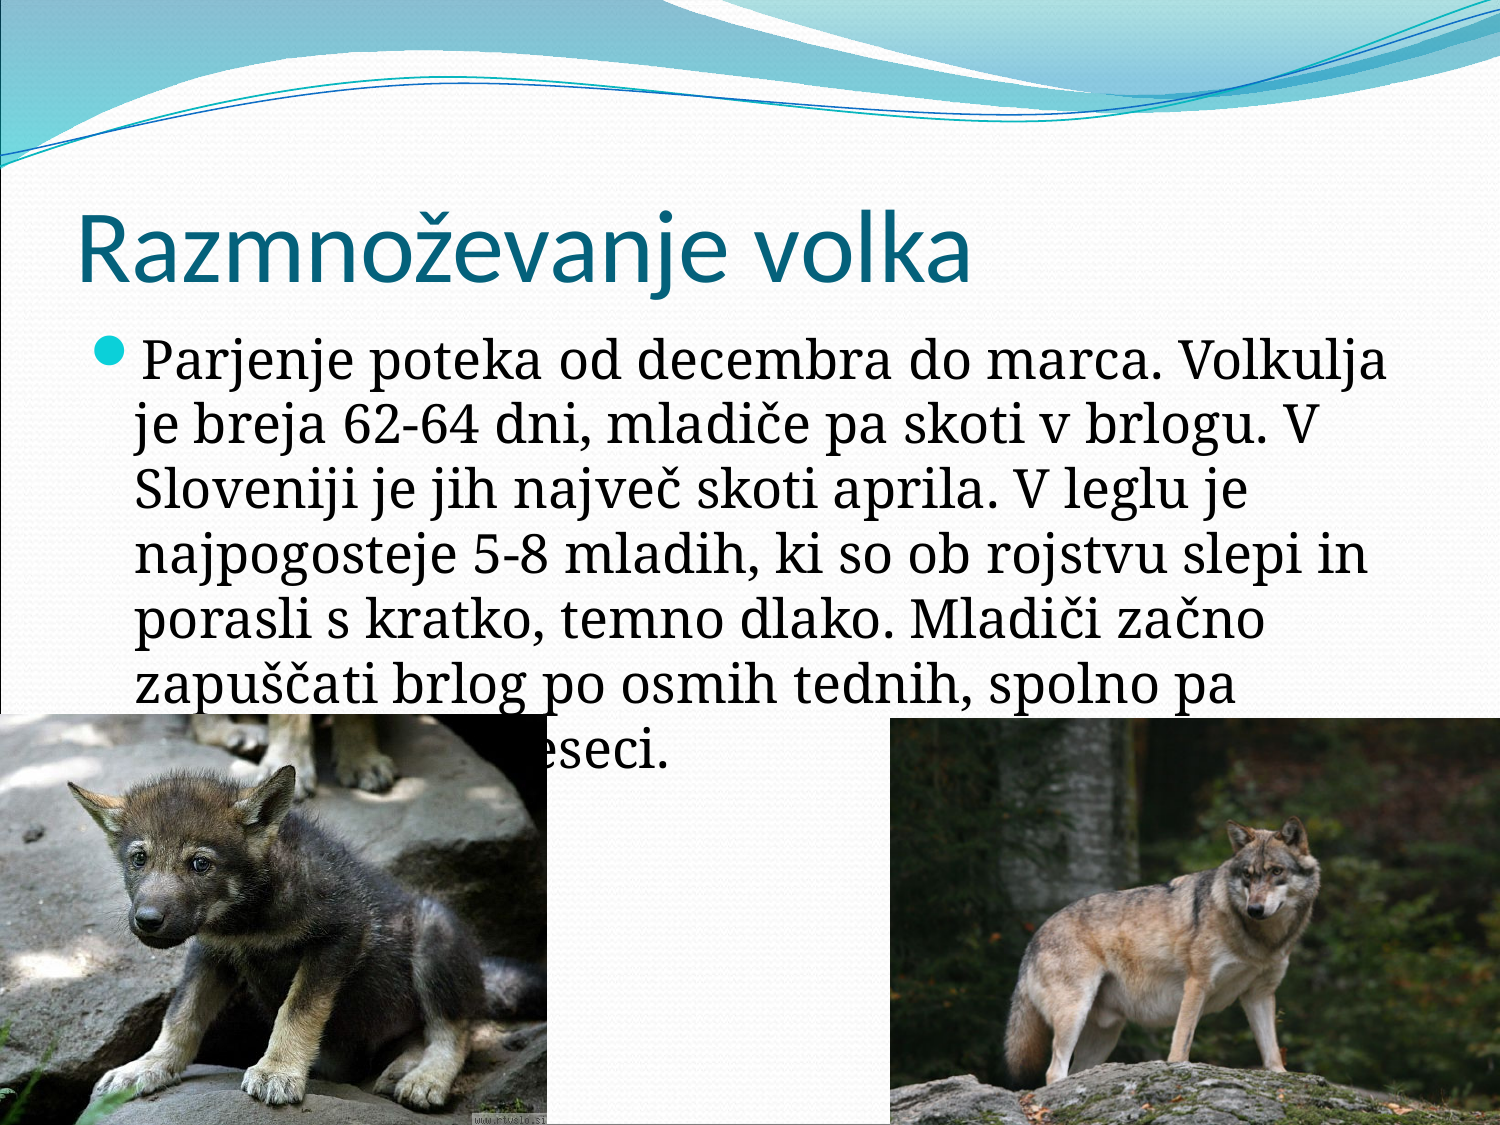

# Razmnoževanje volka
Parjenje poteka od decembra do marca. Volkulja je breja 62-64 dni, mladiče pa skoti v brlogu. V Sloveniji je jih največ skoti aprila. V leglu je najpogosteje 5-8 mladih, ki so ob rojstvu slepi in porasli s kratko, temno dlako. Mladiči začno zapuščati brlog po osmih tednih, spolno pa dozorijo z 22 meseci.